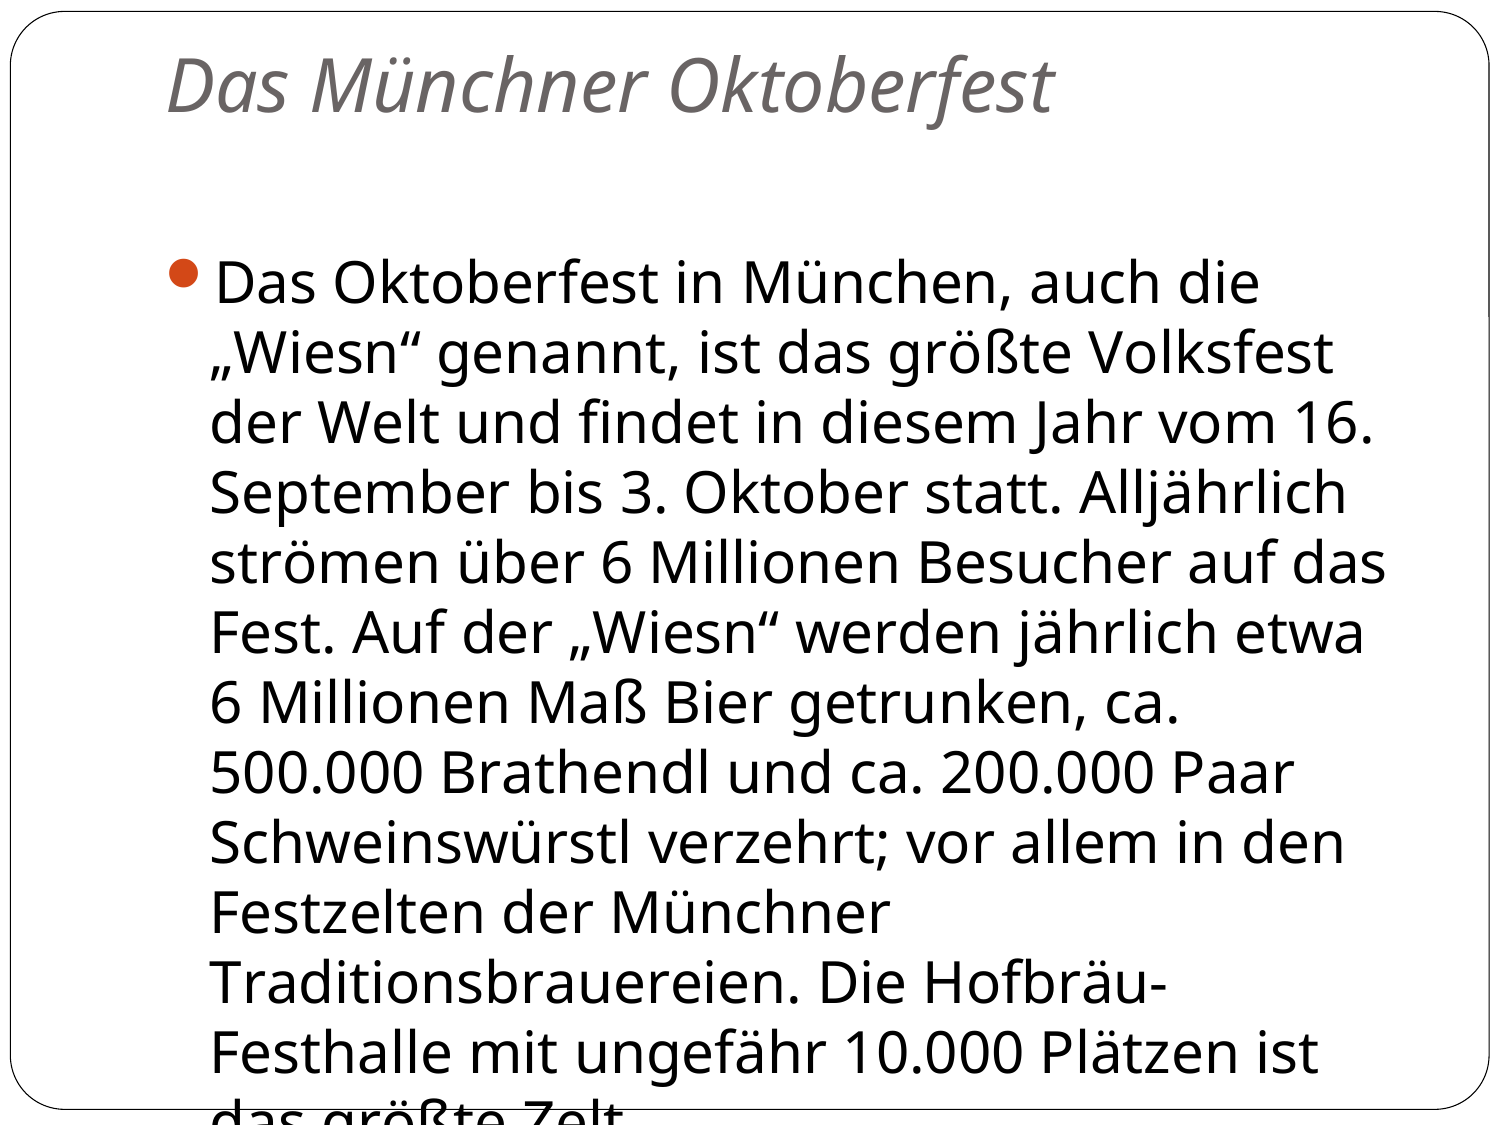

# Das Münchner Oktoberfest
Das Oktoberfest in München, auch die „Wiesn“ genannt, ist das größte Volksfest der Welt und findet in diesem Jahr vom 16. September bis 3. Oktober statt. Alljährlich strömen über 6 Millionen Besucher auf das Fest. Auf der „Wiesn“ werden jährlich etwa 6 Millionen Maß Bier getrunken, ca. 500.000 Brathendl und ca. 200.000 Paar Schweinswürstl verzehrt; vor allem in den Festzelten der Münchner Traditionsbrauereien. Die Hofbräu-Festhalle mit ungefähr 10.000 Plätzen ist das größte Zelt.